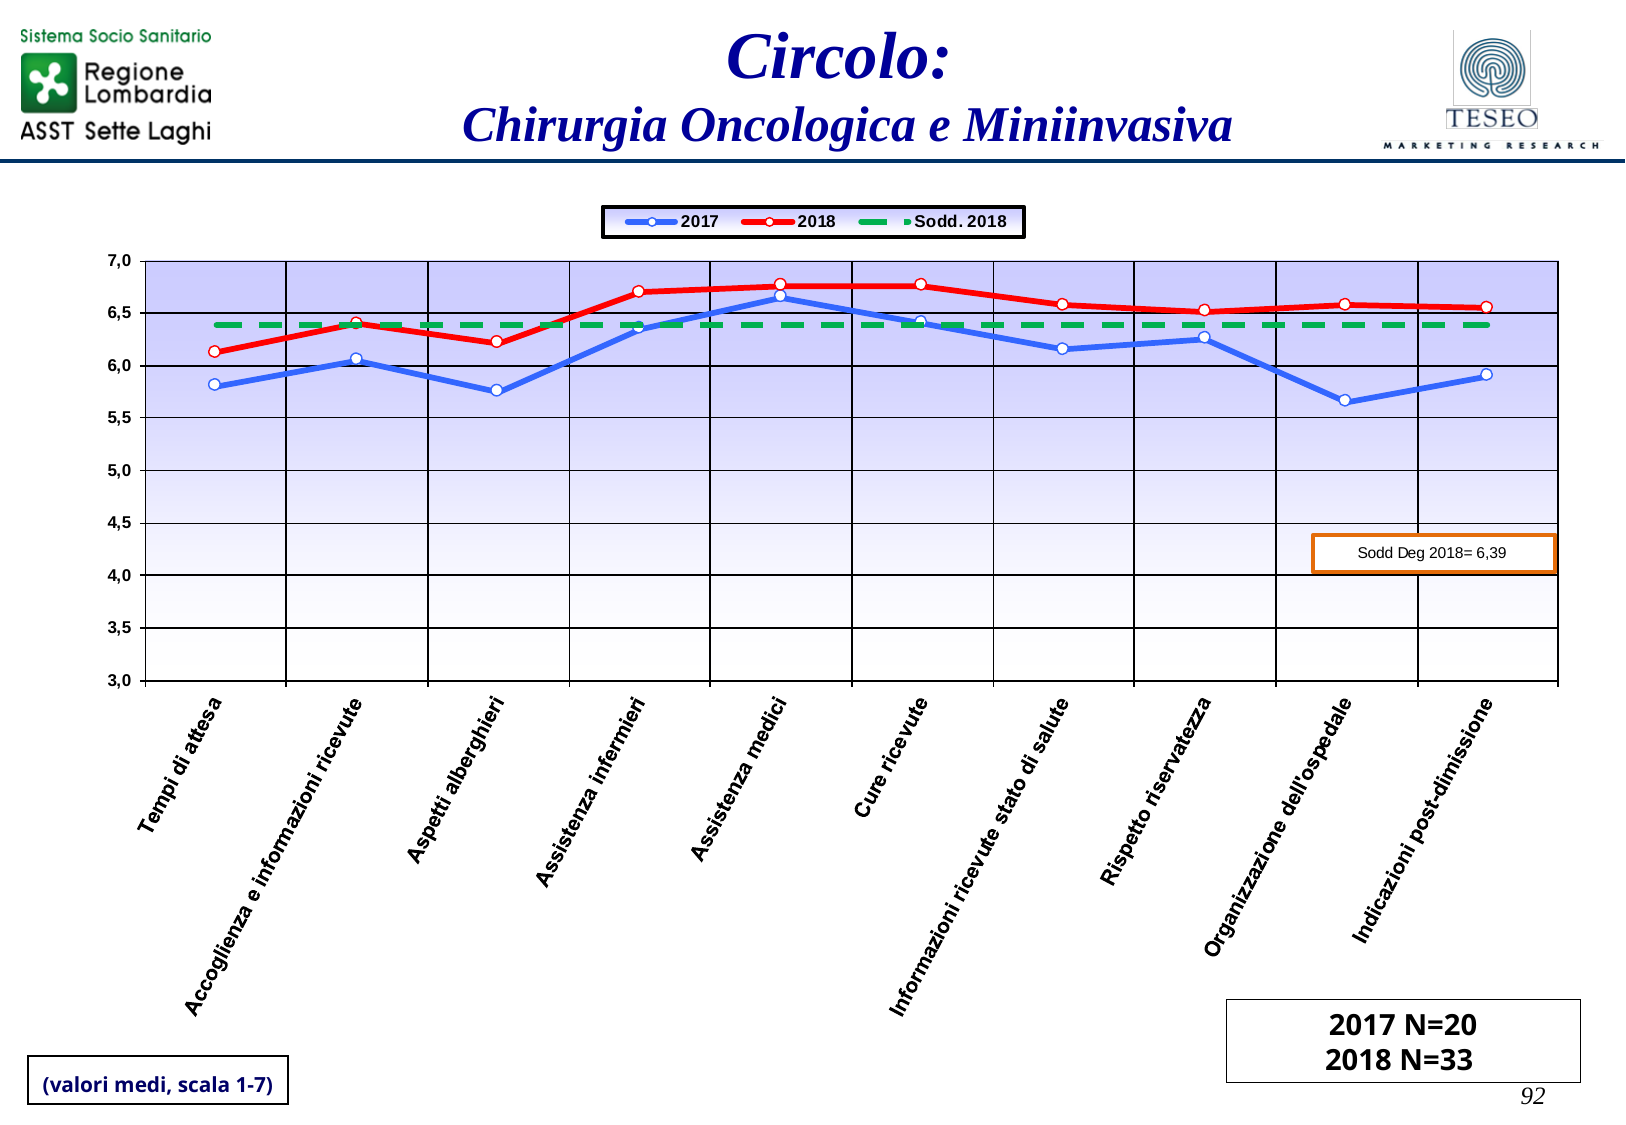

Circolo:
Chirurgia Oncologica e Miniinvasiva
2017 N=20
2018 N=33
(valori medi, scala 1-7)